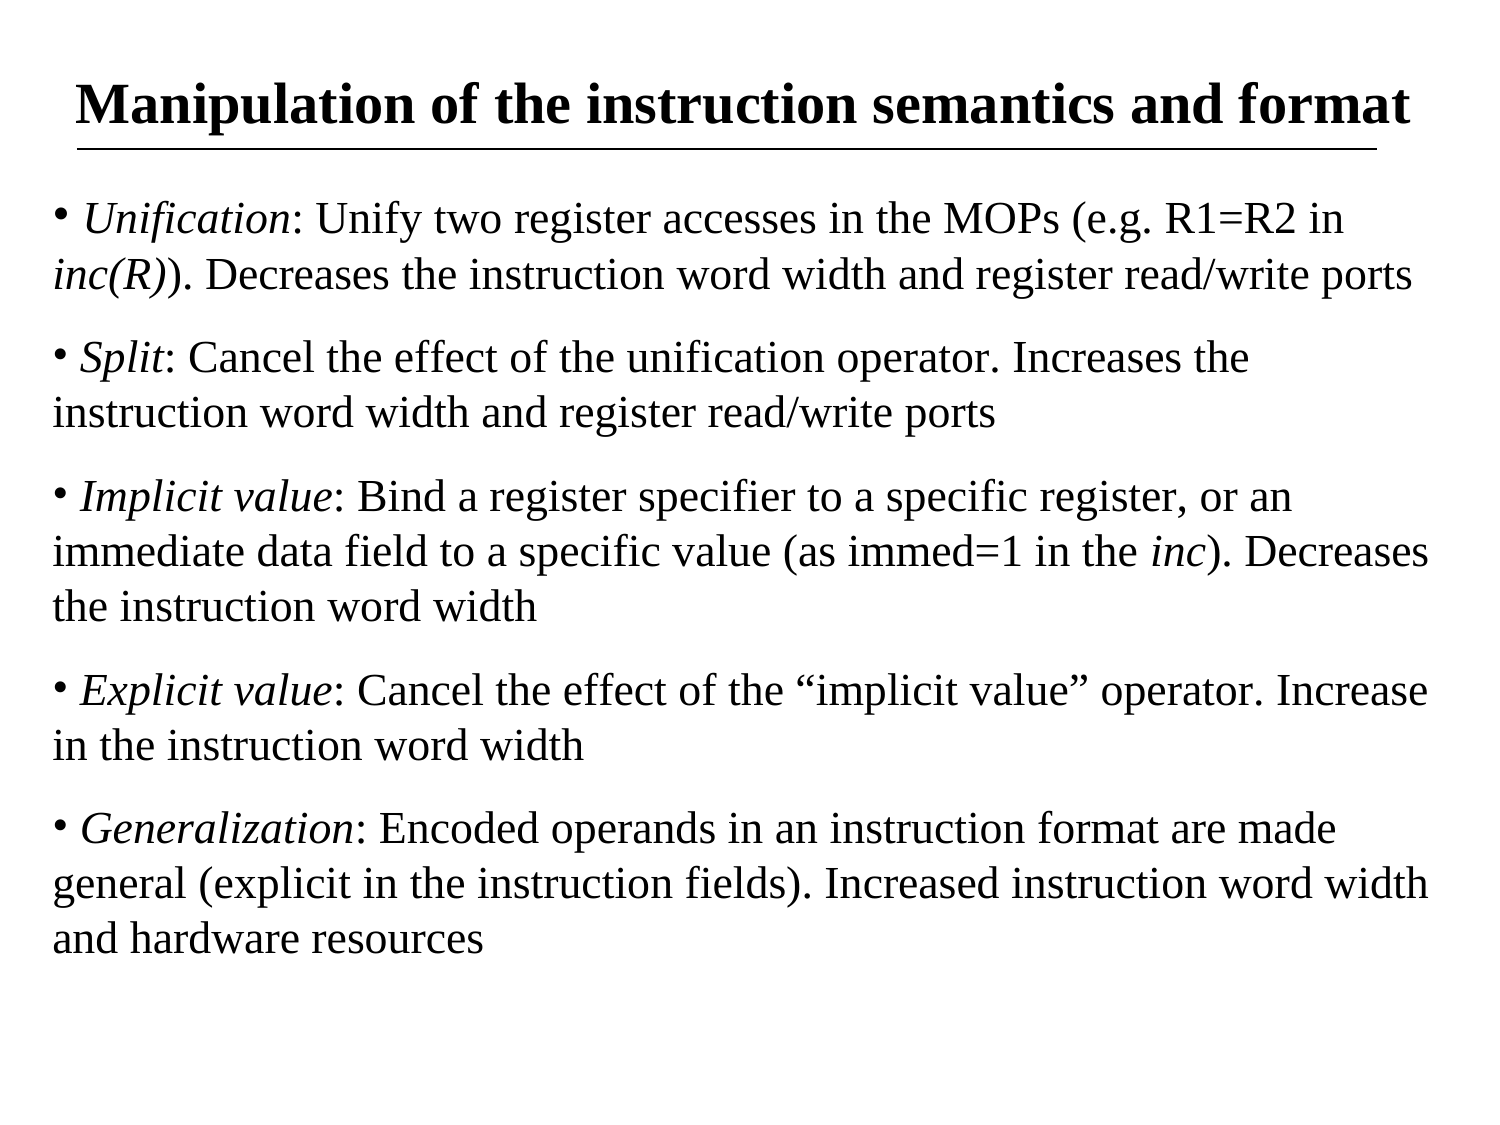

# Manipulation of the instruction semantics and format
 Unification: Unify two register accesses in the MOPs (e.g. R1=R2 in inc(R)). Decreases the instruction word width and register read/write ports
 Split: Cancel the effect of the unification operator. Increases the instruction word width and register read/write ports
 Implicit value: Bind a register specifier to a specific register, or an immediate data field to a specific value (as immed=1 in the inc). Decreases the instruction word width
 Explicit value: Cancel the effect of the “implicit value” operator. Increase in the instruction word width
 Generalization: Encoded operands in an instruction format are made general (explicit in the instruction fields). Increased instruction word width and hardware resources